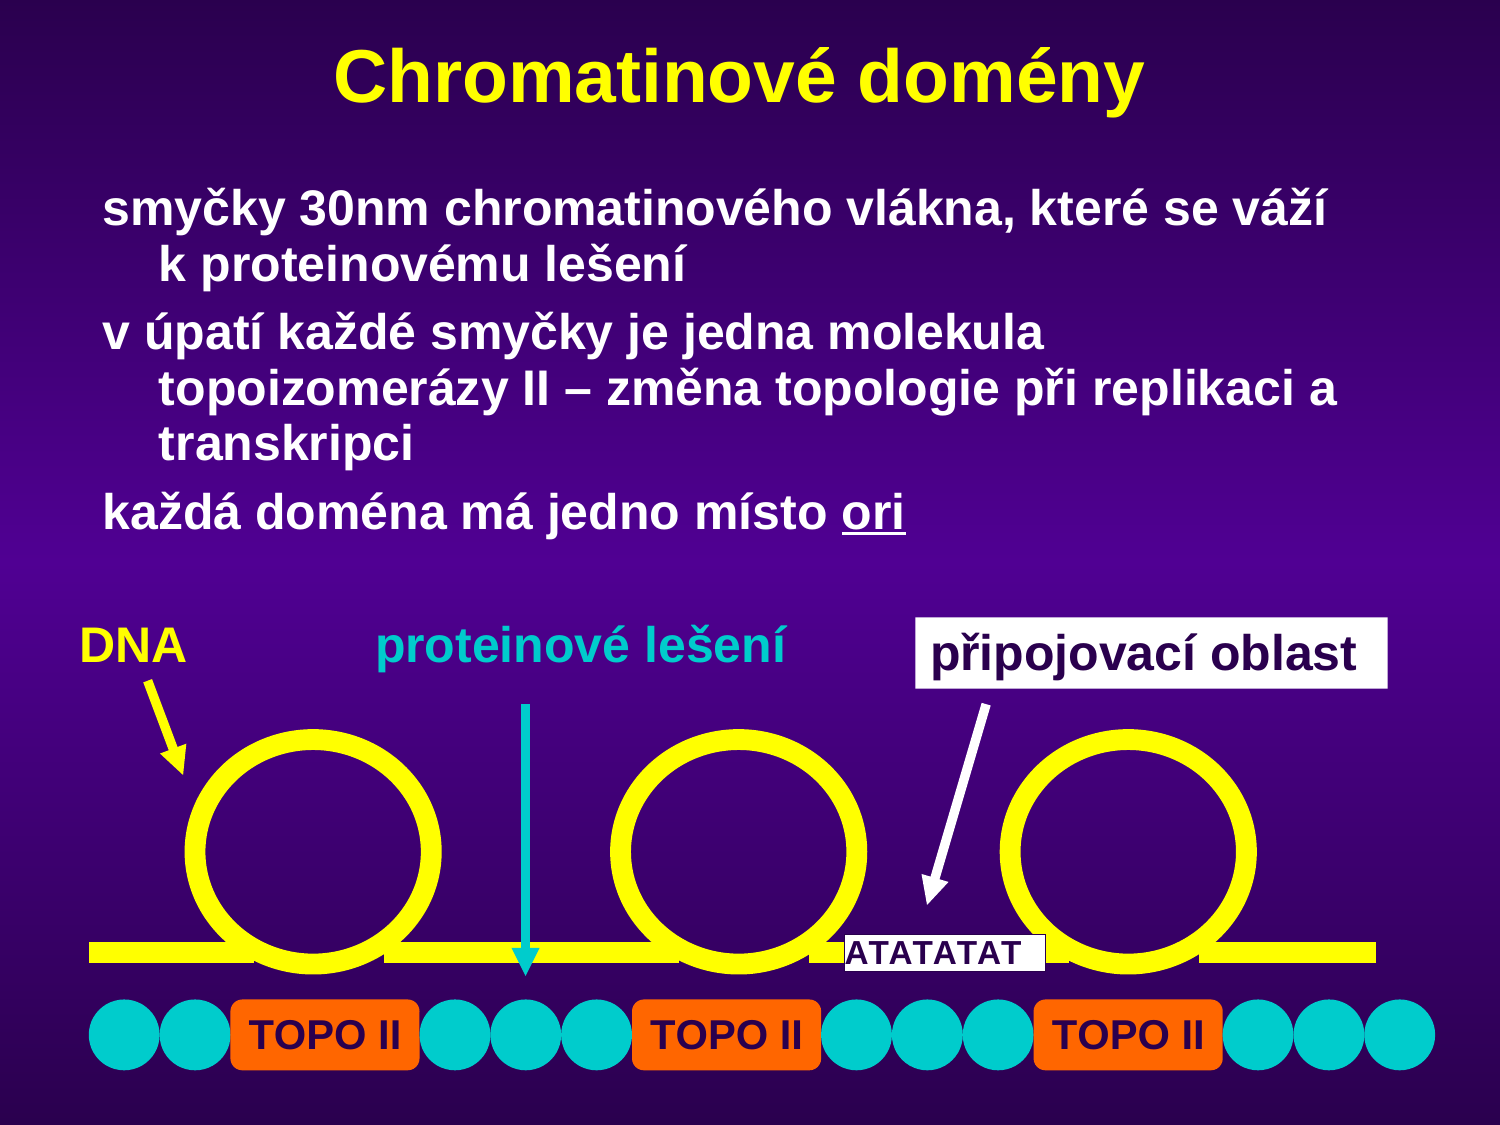

# Chromatinové domény
smyčky 30nm chromatinového vlákna, které se váží k proteinovému lešení
v úpatí každé smyčky je jedna molekula topoizomerázy II – změna topologie při replikaci a transkripci
každá doména má jedno místo ori
DNA
proteinové lešení
připojovací oblast
ATATATAT
TOPO II
TOPO II
TOPO II